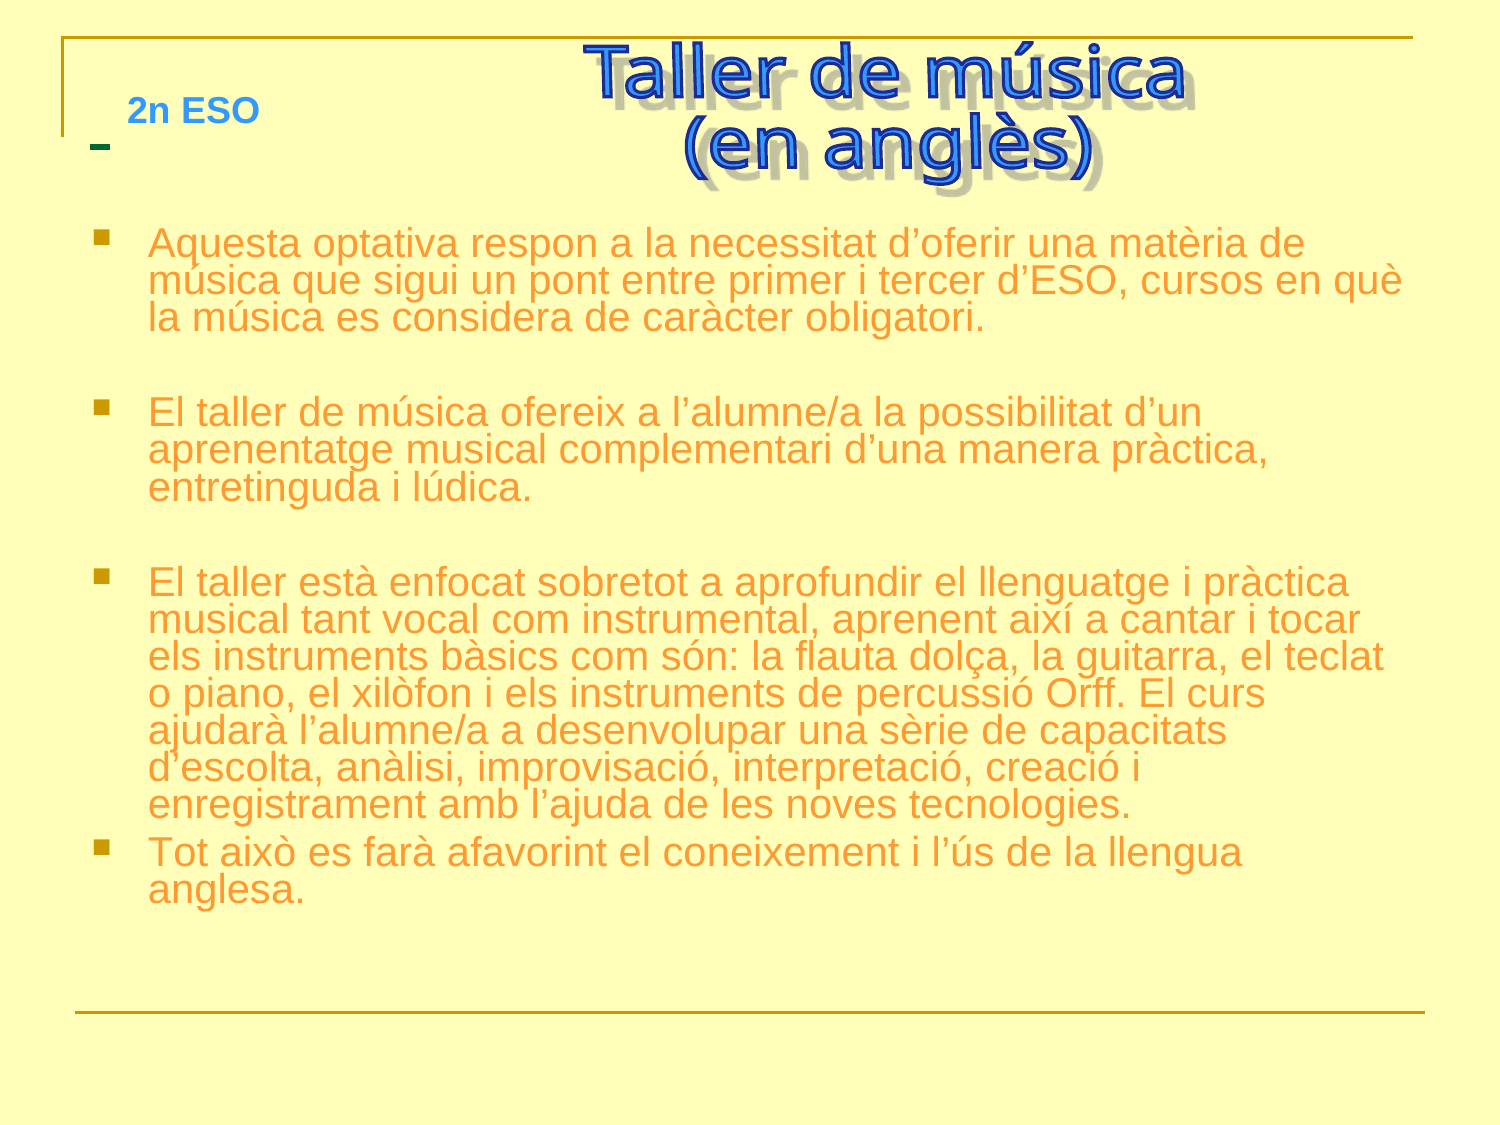

Taller de música
(en anglès)
#
2n ESO
Aquesta optativa respon a la necessitat d’oferir una matèria de música que sigui un pont entre primer i tercer d’ESO, cursos en què la música es considera de caràcter obligatori.
El taller de música ofereix a l’alumne/a la possibilitat d’un aprenentatge musical complementari d’una manera pràctica, entretinguda i lúdica.
El taller està enfocat sobretot a aprofundir el llenguatge i pràctica musical tant vocal com instrumental, aprenent així a cantar i tocar els instruments bàsics com són: la flauta dolça, la guitarra, el teclat o piano, el xilòfon i els instruments de percussió Orff. El curs ajudarà l’alumne/a a desenvolupar una sèrie de capacitats d’escolta, anàlisi, improvisació, interpretació, creació i enregistrament amb l’ajuda de les noves tecnologies.
Tot això es farà afavorint el coneixement i l’ús de la llengua anglesa.